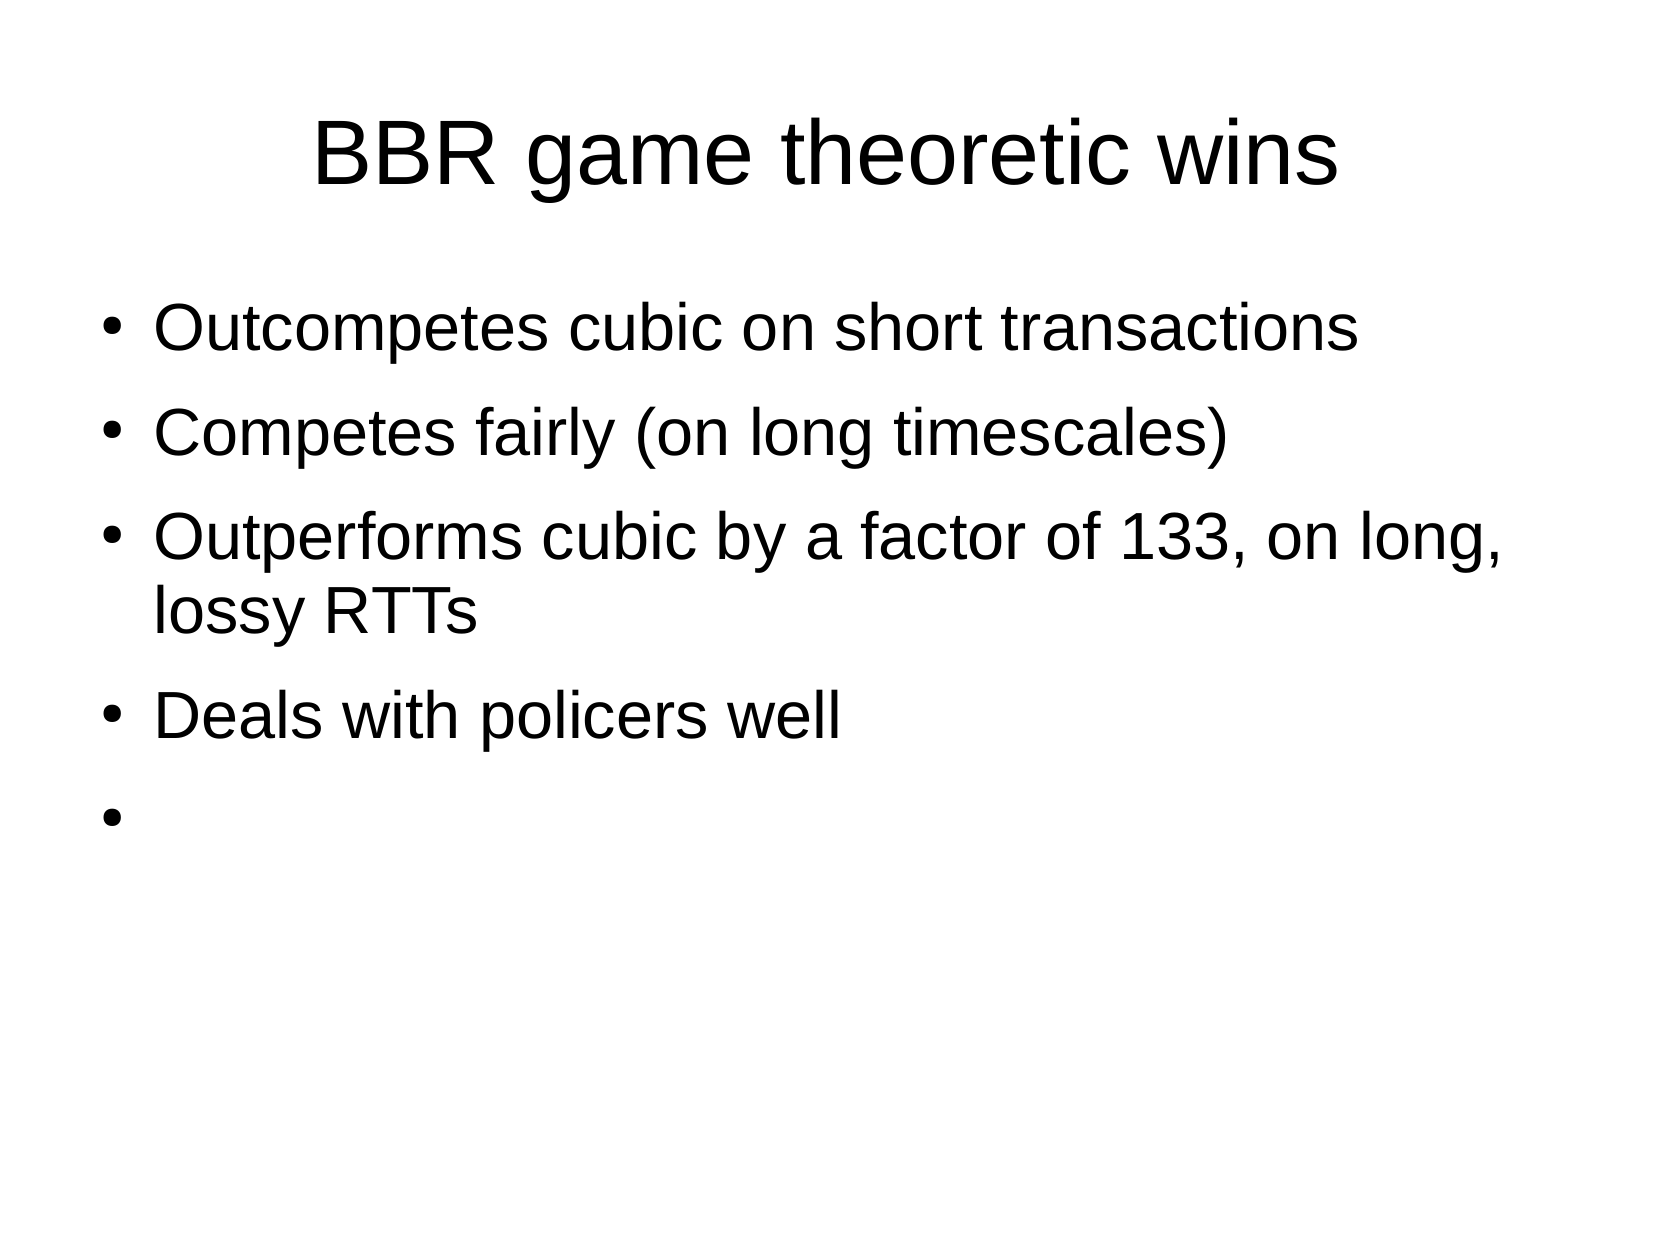

# BBR game theoretic wins
Outcompetes cubic on short transactions
Competes fairly (on long timescales)
Outperforms cubic by a factor of 133, on long, lossy RTTs
Deals with policers well